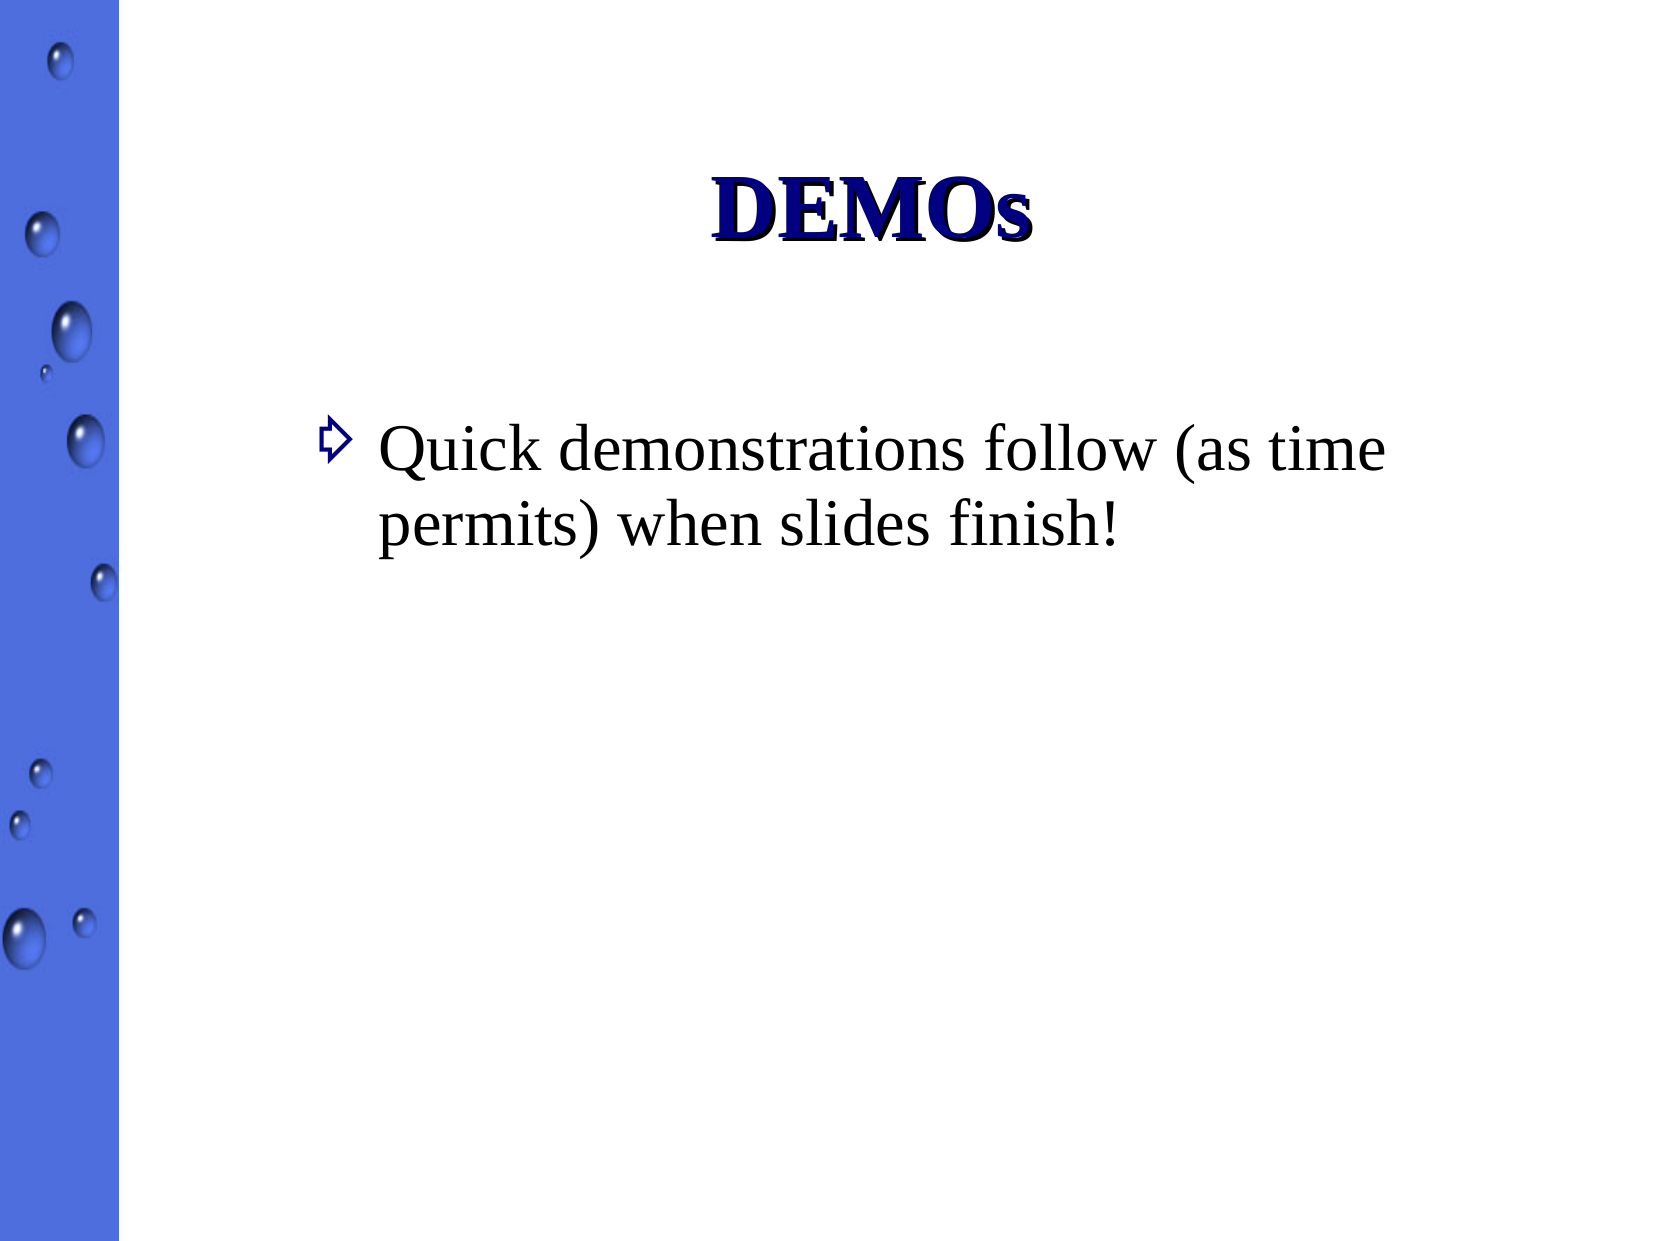

# DEMOs
Quick demonstrations follow (as time permits) when slides finish!